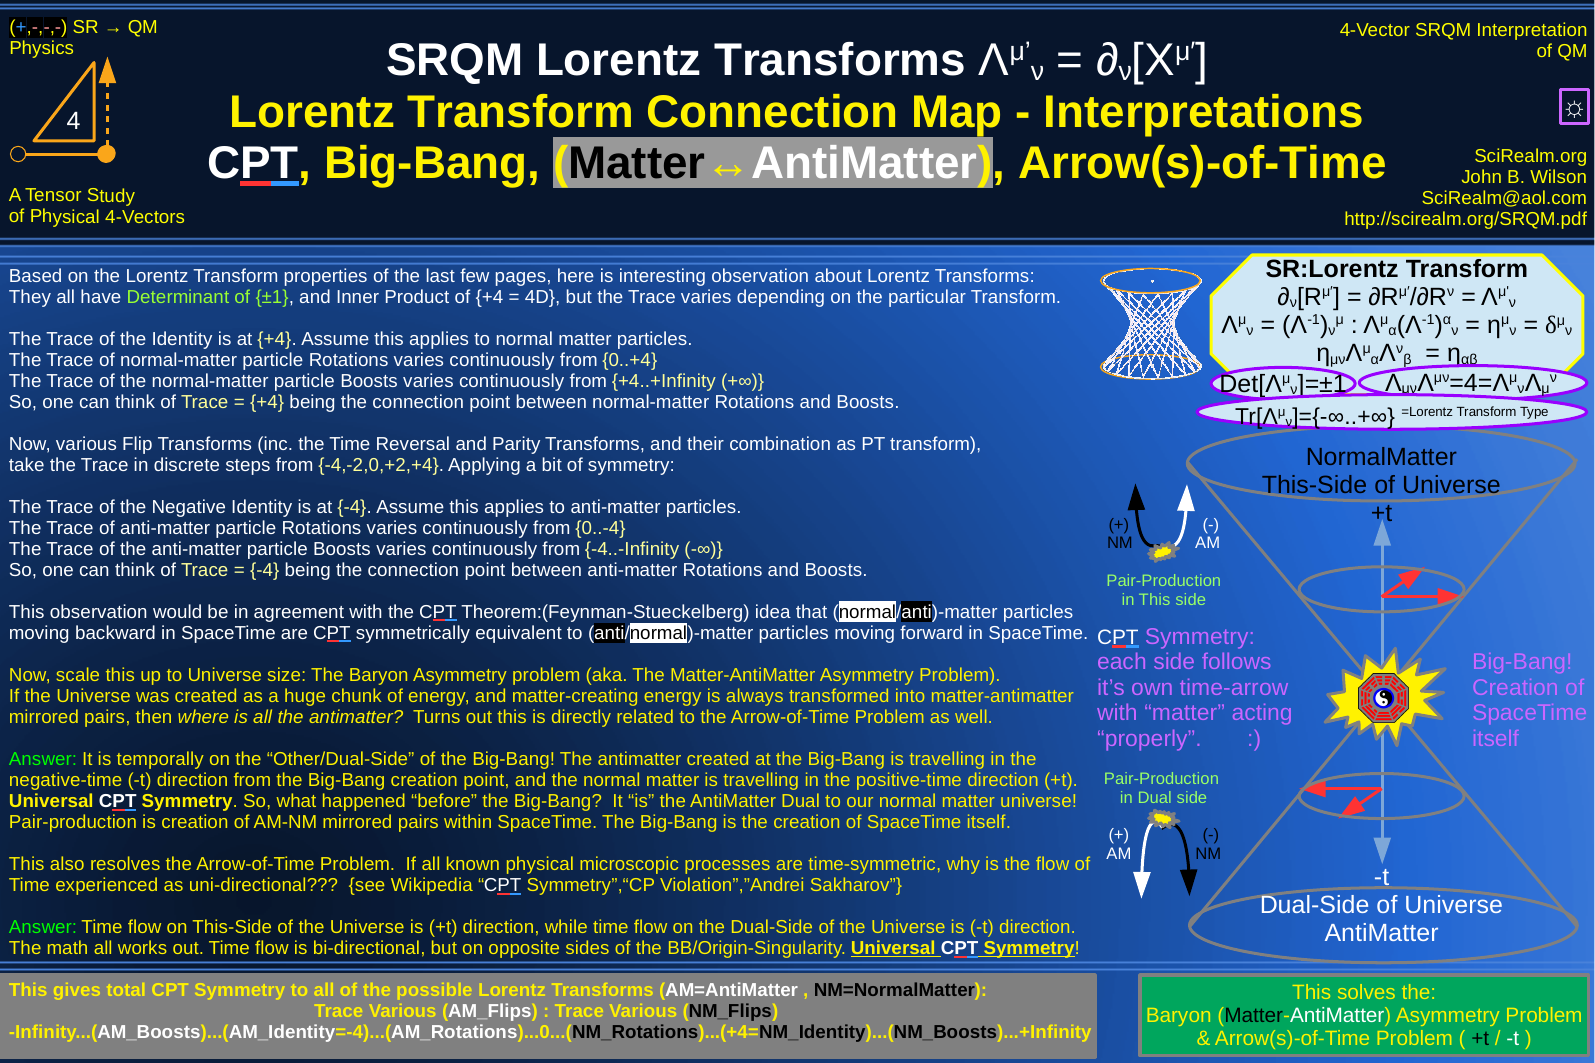

(+,-,-,-) SR → QM
Physics
A Tensor Study
of Physical 4-Vectors
4-Vector SRQM Interpretation
of QM
SciRealm.org
John B. Wilson
SciRealm@aol.com
http://scirealm.org/SRQM.pdf
# SRQM Lorentz Transforms Λμ’ν = ∂ν[Xμ′] Lorentz Transform Connection Map - Interpretations CPT, Big-Bang, (Matter↔AntiMatter), Arrow(s)-of-Time
4
☼
SR:Lorentz Transform
∂ν[Rμ′] = ∂Rμ′/∂Rν = Λμ'ν
Λμν = (Λ-1)νμ : Λμα(Λ-1)αν = ημν = δμν
ημνΛμαΛνβ = ηαβ
ΛμνΛμν=4=ΛμνΛμν
Det[Λμν]=±1
Based on the Lorentz Transform properties of the last few pages, here is interesting observation about Lorentz Transforms:
They all have Determinant of {±1}, and Inner Product of {+4 = 4D}, but the Trace varies depending on the particular Transform.
The Trace of the Identity is at {+4}. Assume this applies to normal matter particles.
The Trace of normal-matter particle Rotations varies continuously from {0..+4}
The Trace of the normal-matter particle Boosts varies continuously from {+4..+Infinity (+∞)}
So, one can think of Trace = {+4} being the connection point between normal-matter Rotations and Boosts.
Now, various Flip Transforms (inc. the Time Reversal and Parity Transforms, and their combination as PT transform),
take the Trace in discrete steps from {-4,-2,0,+2,+4}. Applying a bit of symmetry:
The Trace of the Negative Identity is at {-4}. Assume this applies to anti-matter particles.
The Trace of anti-matter particle Rotations varies continuously from {0..-4}
The Trace of the anti-matter particle Boosts varies continuously from {-4..-Infinity (-∞)}
So, one can think of Trace = {-4} being the connection point between anti-matter Rotations and Boosts.
This observation would be in agreement with the CPT Theorem:(Feynman-Stueckelberg) idea that (normal/anti)-matter particles moving backward in SpaceTime are CPT symmetrically equivalent to (anti/normal)-matter particles moving forward in SpaceTime.
Now, scale this up to Universe size: The Baryon Asymmetry problem (aka. The Matter-AntiMatter Asymmetry Problem).
If the Universe was created as a huge chunk of energy, and matter-creating energy is always transformed into matter-antimatter mirrored pairs, then where is all the antimatter? Turns out this is directly related to the Arrow-of-Time Problem as well.
Answer: It is temporally on the “Other/Dual-Side” of the Big-Bang! The antimatter created at the Big-Bang is travelling in the negative-time (-t) direction from the Big-Bang creation point, and the normal matter is travelling in the positive-time direction (+t). Universal CPT Symmetry. So, what happened “before” the Big-Bang? It “is” the AntiMatter Dual to our normal matter universe!
Pair-production is creation of AM-NM mirrored pairs within SpaceTime. The Big-Bang is the creation of SpaceTime itself.
This also resolves the Arrow-of-Time Problem. If all known physical microscopic processes are time-symmetric, why is the flow of Time experienced as uni-directional??? {see Wikipedia “CPT Symmetry”,“CP Violation”,”Andrei Sakharov”}
Answer: Time flow on This-Side of the Universe is (+t) direction, while time flow on the Dual-Side of the Universe is (-t) direction. The math all works out. Time flow is bi-directional, but on opposite sides of the BB/Origin-Singularity. Universal CPT Symmetry!
This gives total CPT Symmetry to all of the possible Lorentz Transforms (AM=AntiMatter , NM=NormalMatter):
				 Trace Various (AM_Flips) : Trace Various (NM_Flips)
-Infinity...(AM_Boosts)...(AM_Identity=-4)...(AM_Rotations)...0...(NM_Rotations)...(+4=NM_Identity)...(NM_Boosts)...+Infinity
Tr[Λμν]={-∞..+∞} =Lorentz Transform Type
NormalMatter
This-Side of Universe
+t
-t
Dual-Side of Universe
AntiMatter
(+)	 (-)
NM	 AM
Pair-Production
in This side
CPT Symmetry:
each side follows			Big-Bang!
it’s own time-arrow			Creation of
with “matter” acting			SpaceTime
“properly”.	:)			itself
Pair-Production
in Dual side
(+)	 (-)
AM	 NM
This solves the:
Baryon (Matter-AntiMatter) Asymmetry Problem
& Arrow(s)-of-Time Problem ( +t / -t )